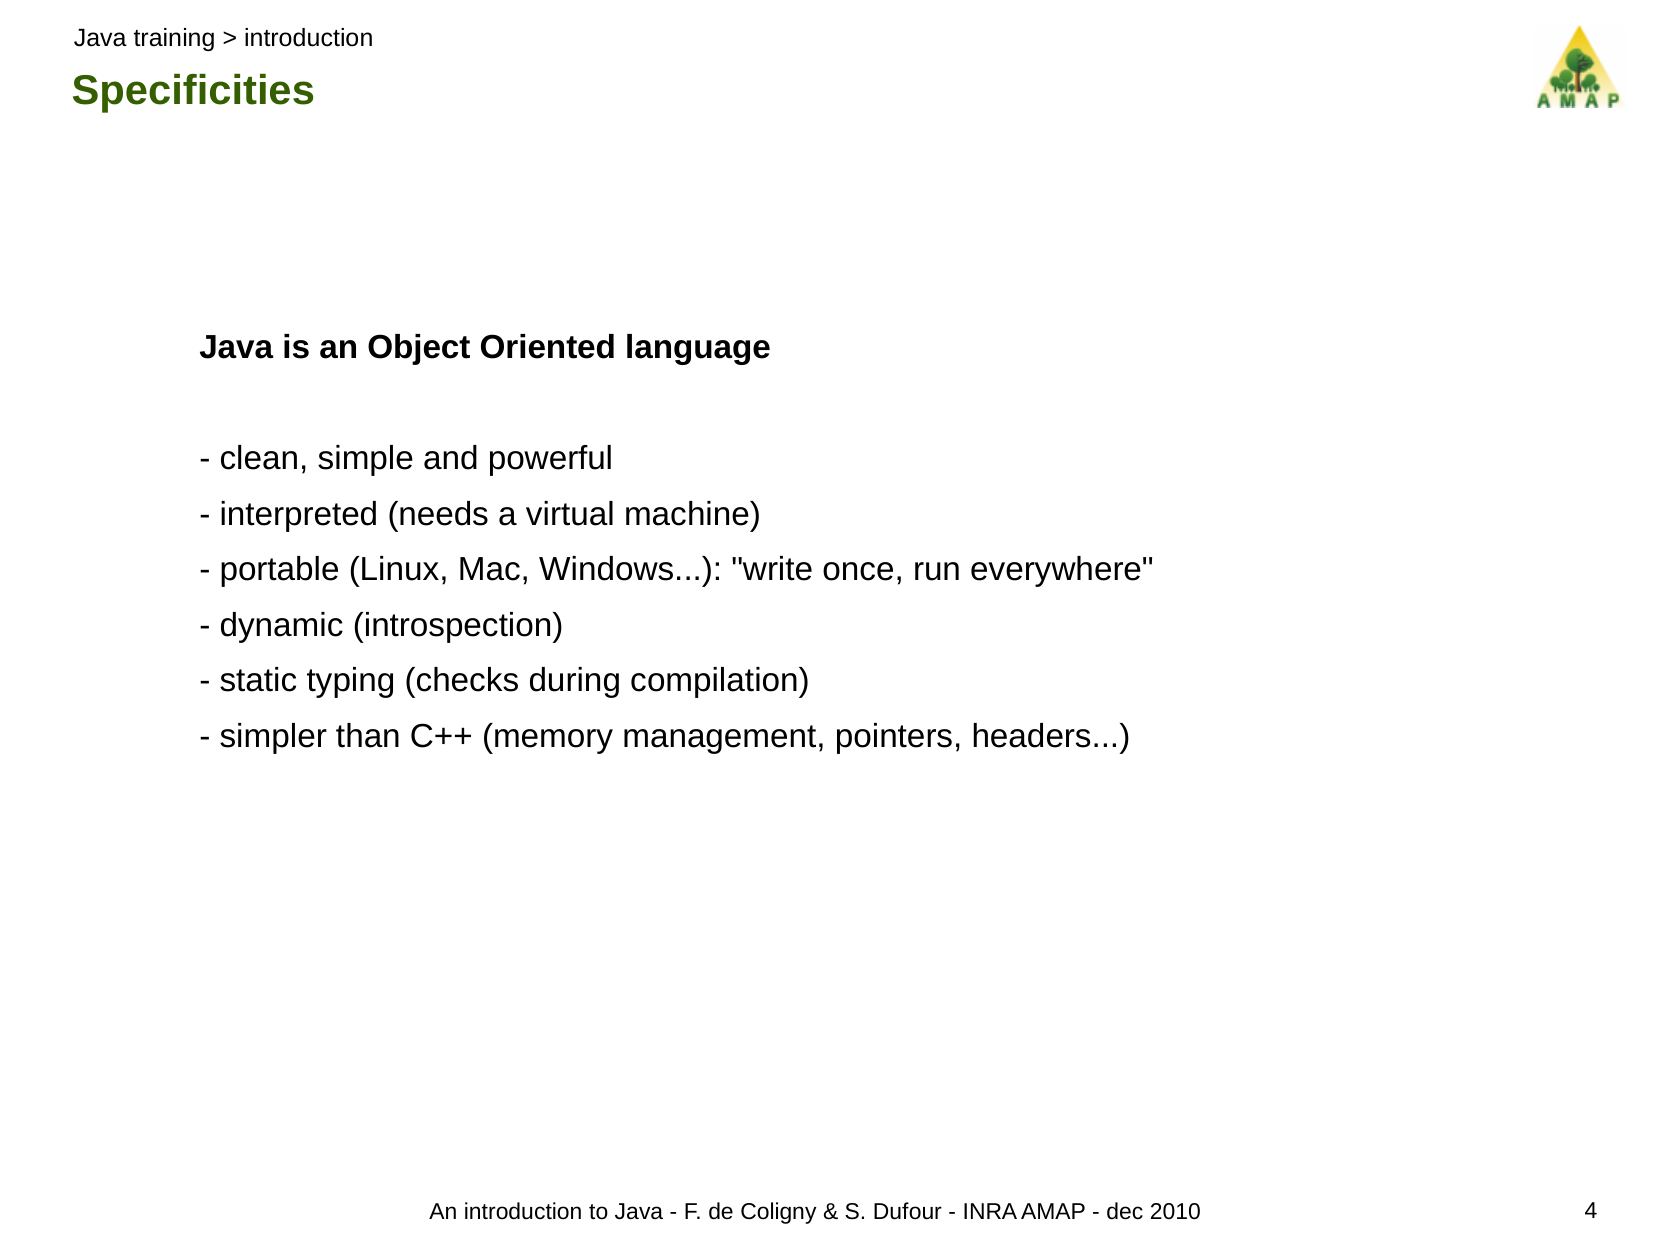

Java training > introduction
Specificities
Java is an Object Oriented language
- clean, simple and powerful
- interpreted (needs a virtual machine)
- portable (Linux, Mac, Windows...): "write once, run everywhere"
- dynamic (introspection)
- static typing (checks during compilation)
- simpler than C++ (memory management, pointers, headers...)
4